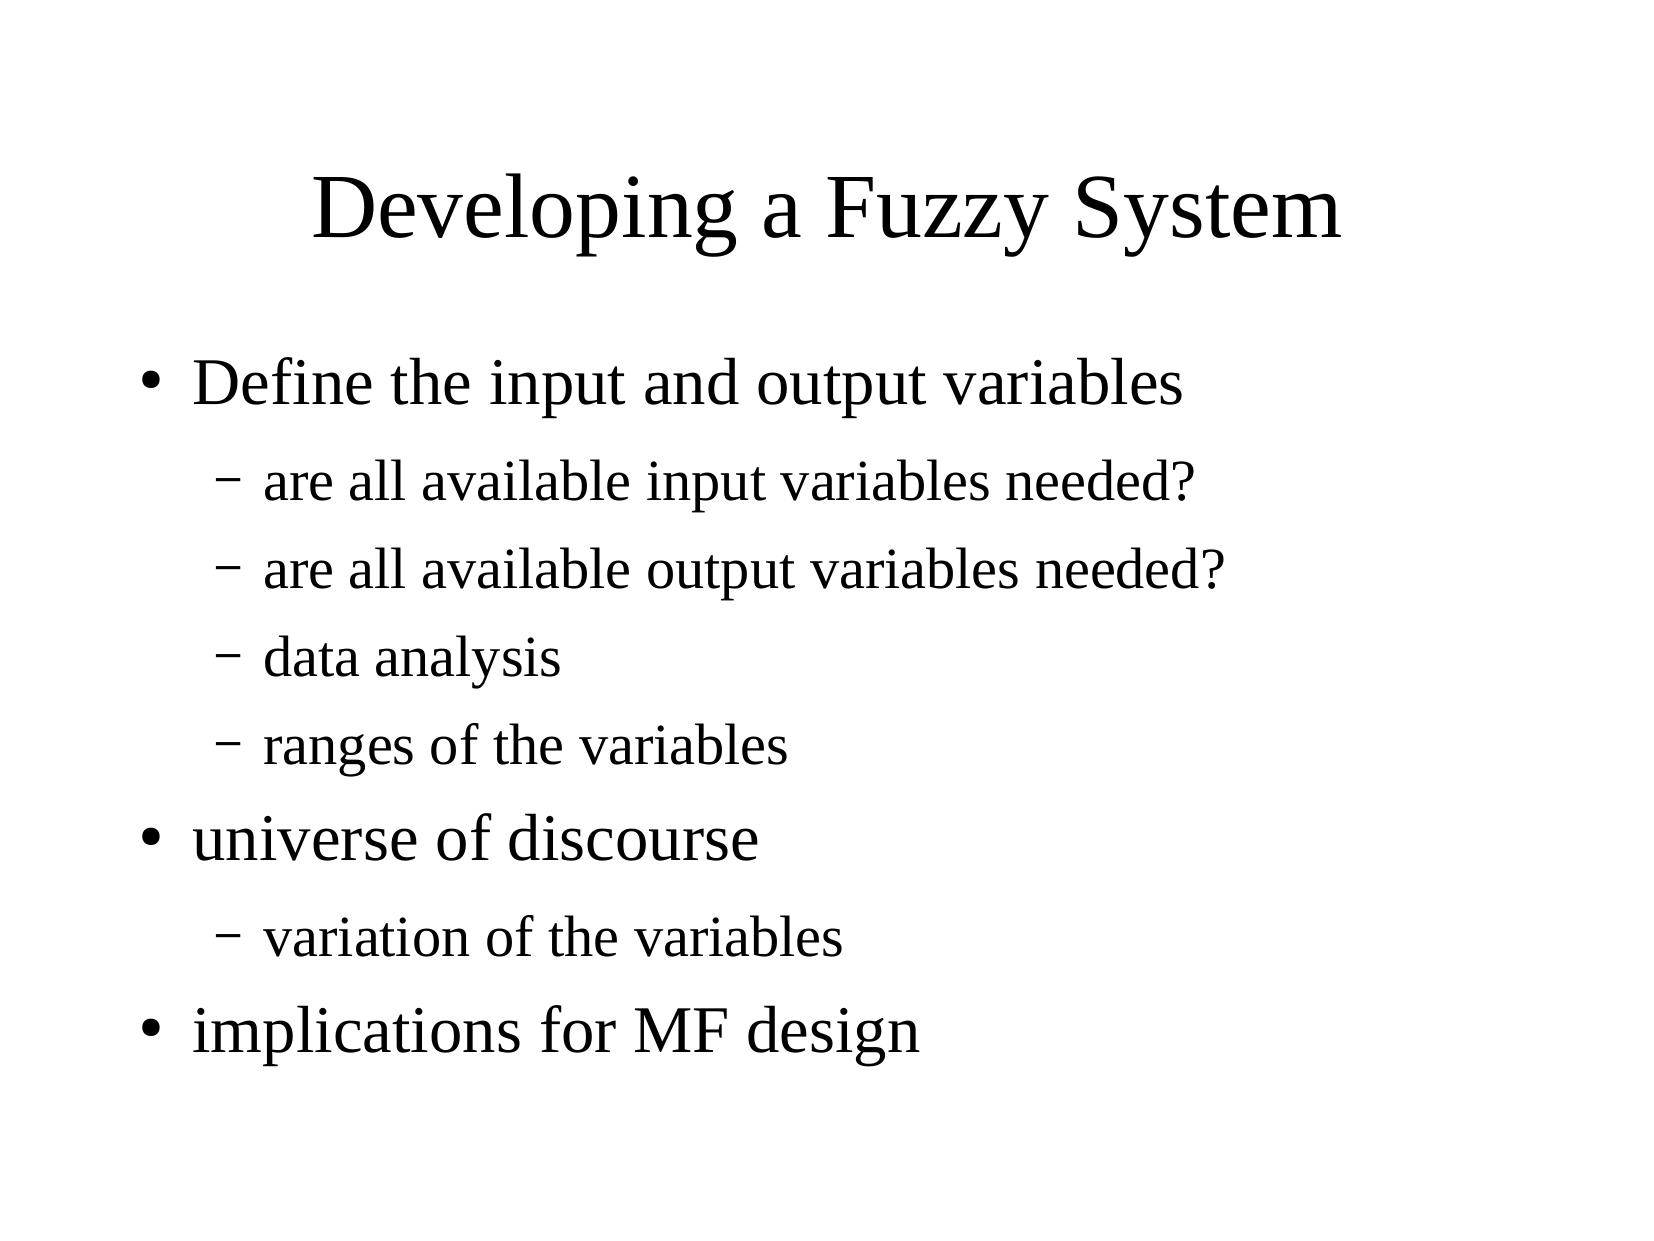

# Developing a Fuzzy System
Define the input and output variables
are all available input variables needed?
are all available output variables needed?
data analysis
ranges of the variables
universe of discourse
variation of the variables
implications for MF design